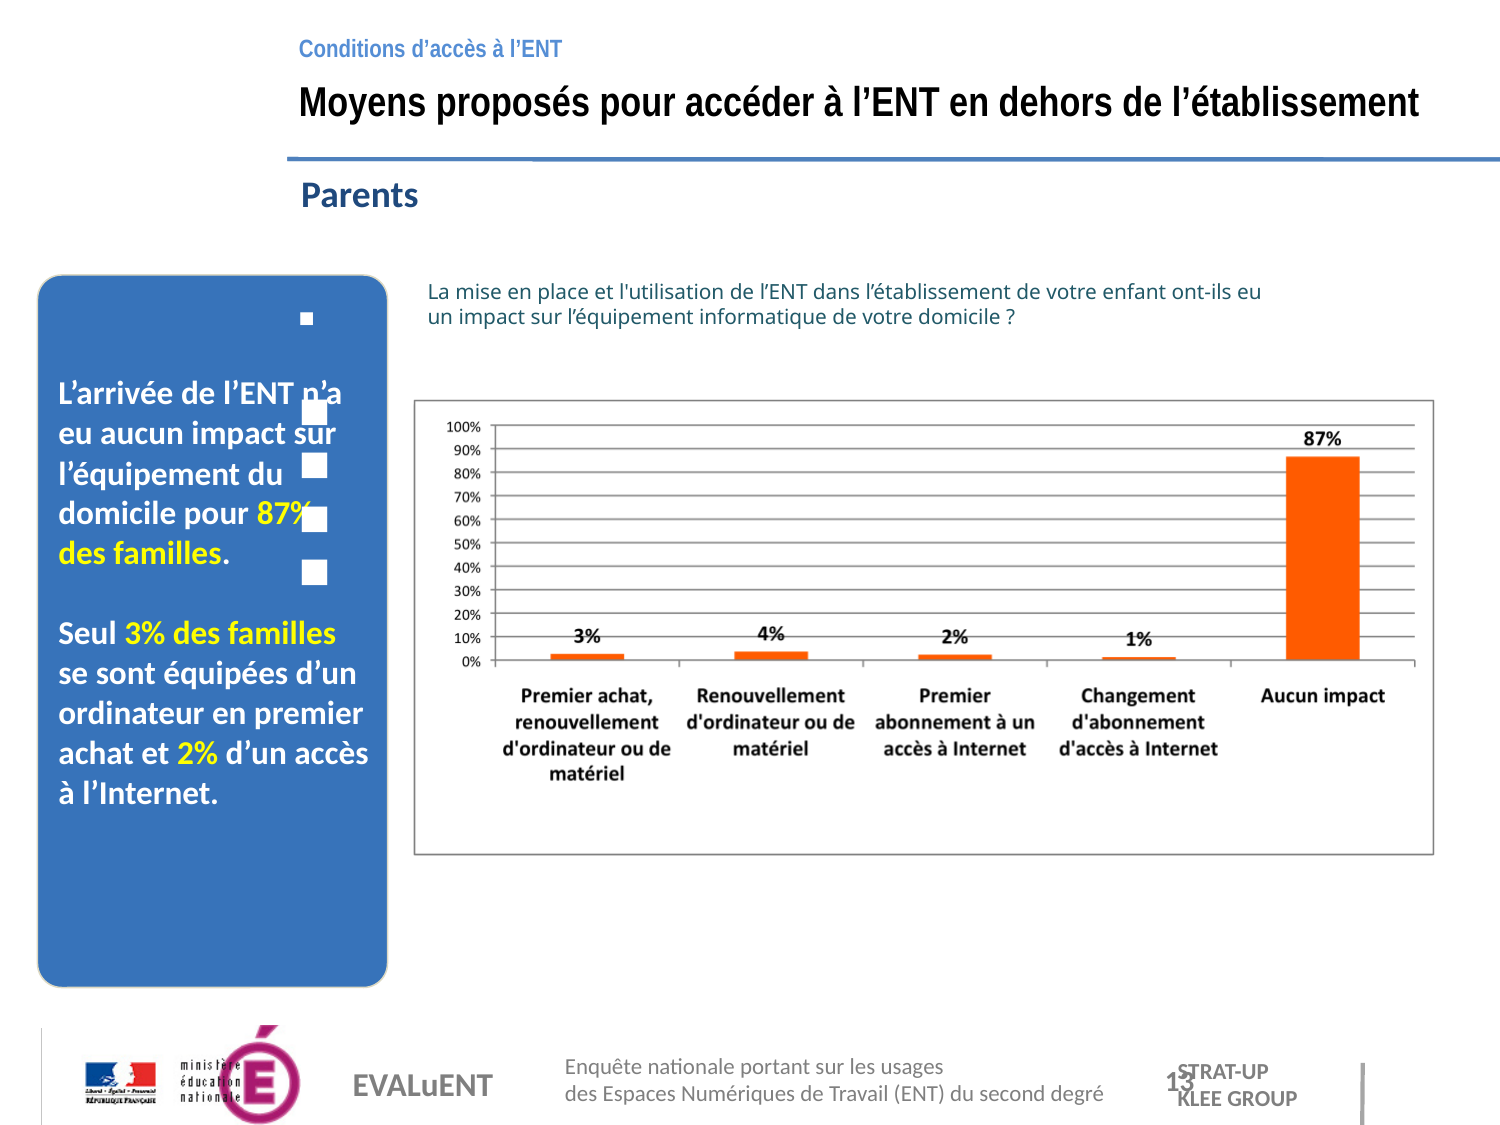

Conditions d’accès à l’ENT
Moyens proposés pour accéder à l’ENT en dehors de l’établissement
Parents
La mise en place et l'utilisation de l’ENT dans l’établissement de votre enfant ont-ils eu
un impact sur l’équipement informatique de votre domicile ?
L’arrivée de l’ENT n’a
eu aucun impact sur l’équipement du domicile pour 87%
des familles.
Seul 3% des familles
se sont équipées d’un ordinateur en premier achat et 2% d’un accès à l’Internet.